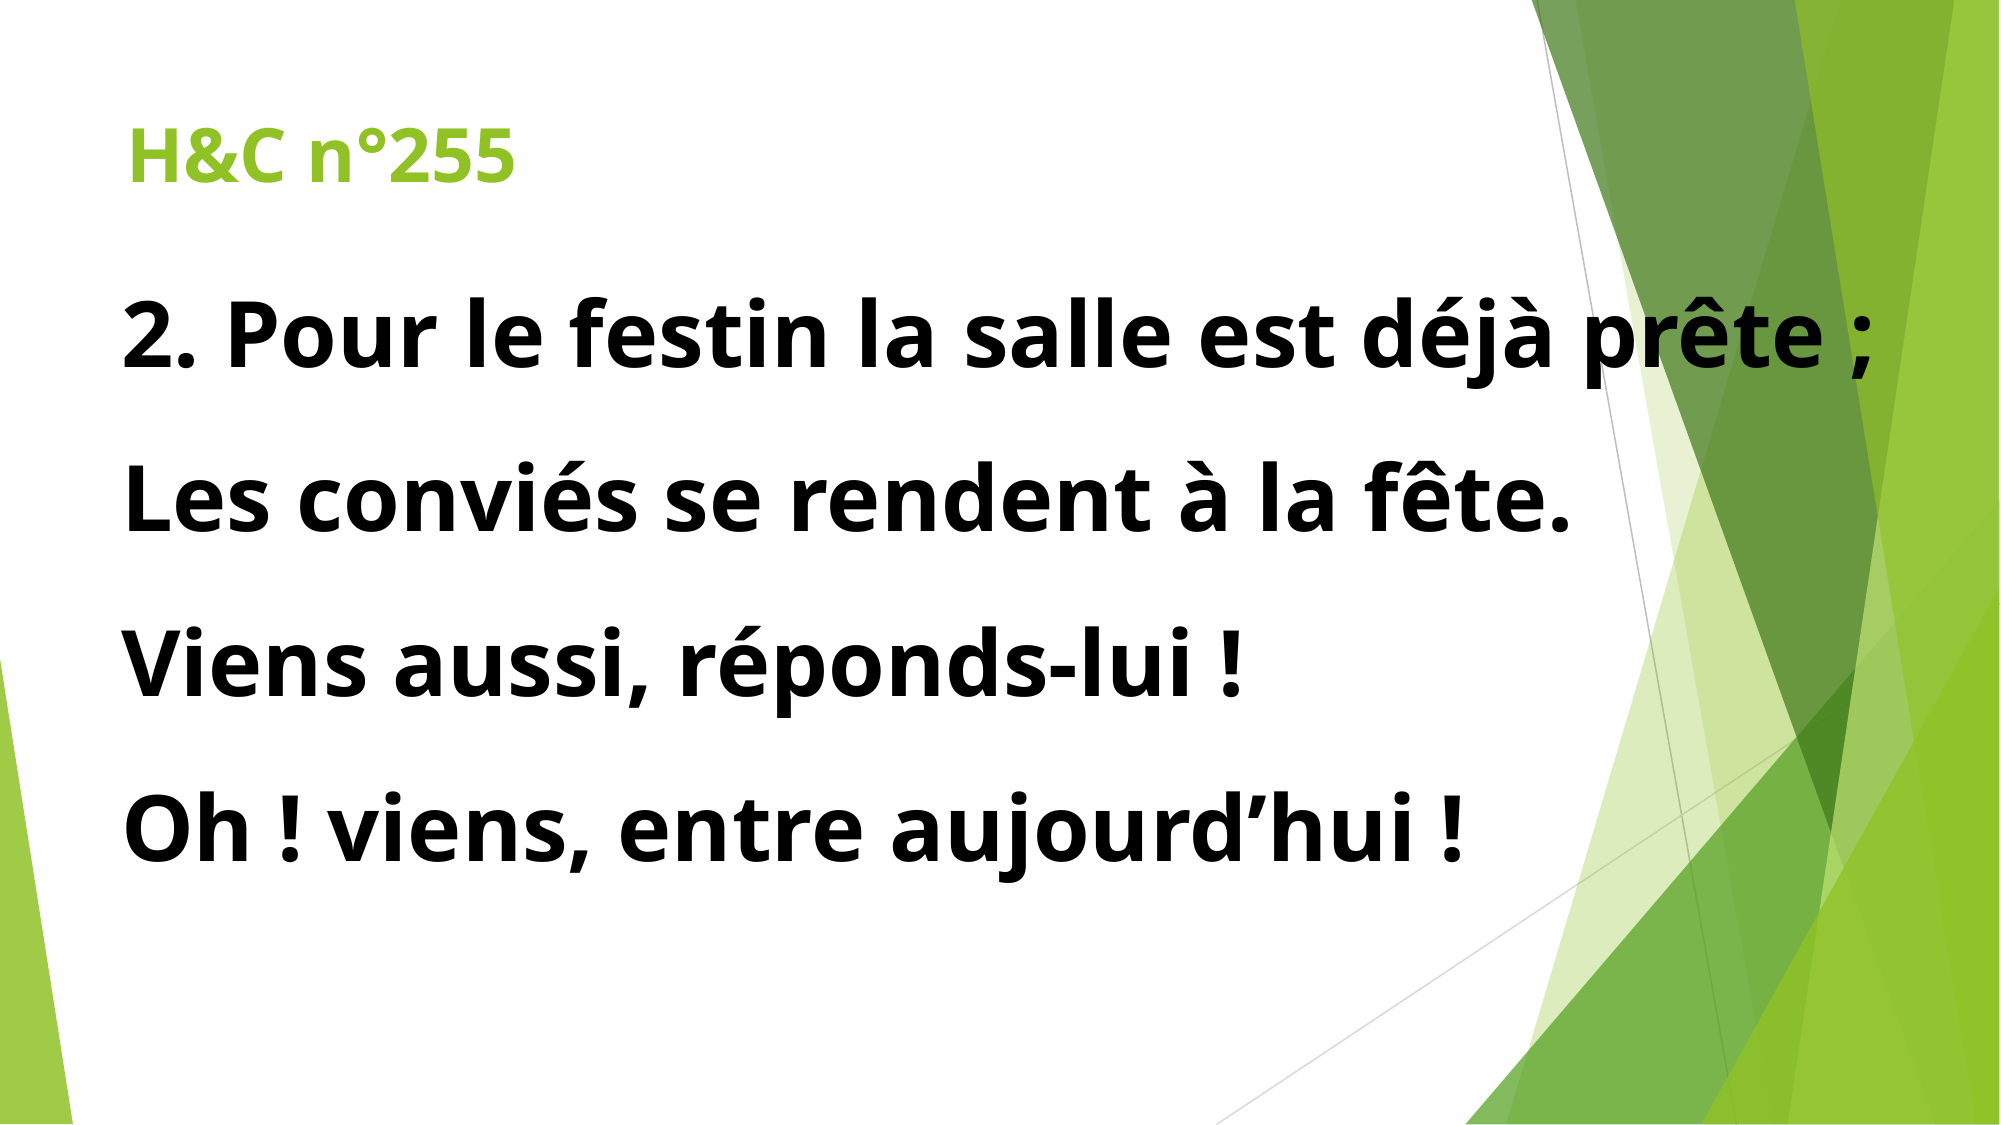

H&C n°255
2. Pour le festin la salle est déjà prête ;
Les conviés se rendent à la fête.
Viens aussi, réponds-lui !
Oh ! viens, entre aujourd’hui !